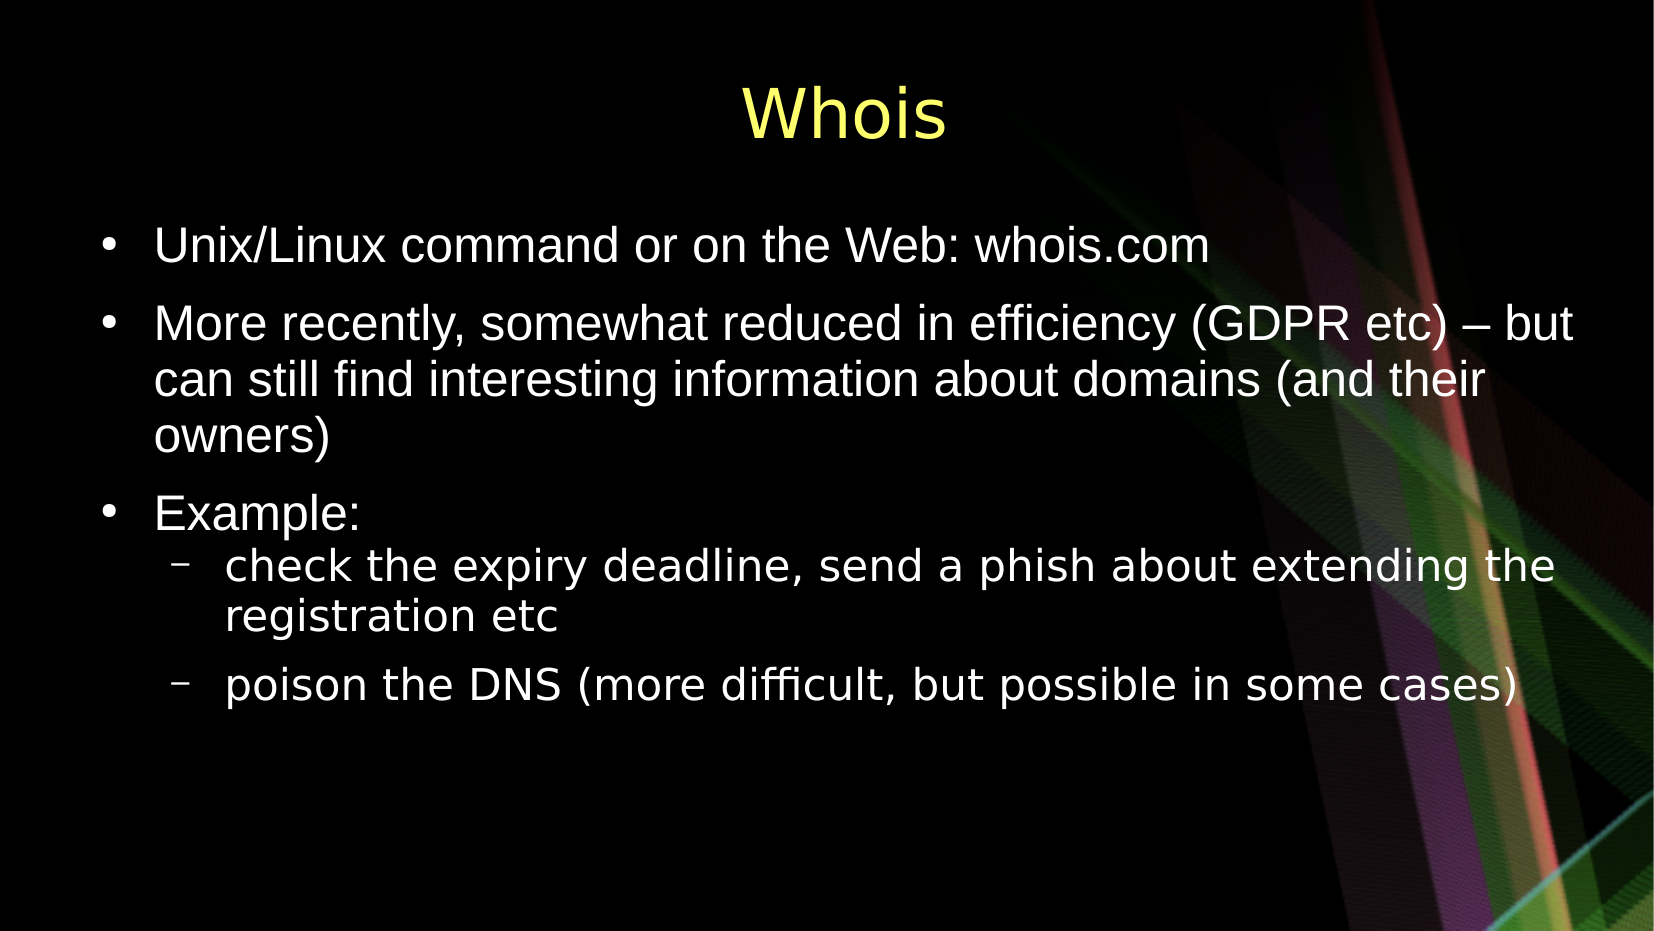

# Whois
Unix/Linux command or on the Web: whois.com
More recently, somewhat reduced in efficiency (GDPR etc) – but can still find interesting information about domains (and their owners)
Example:
check the expiry deadline, send a phish about extending the registration etc
poison the DNS (more difficult, but possible in some cases)